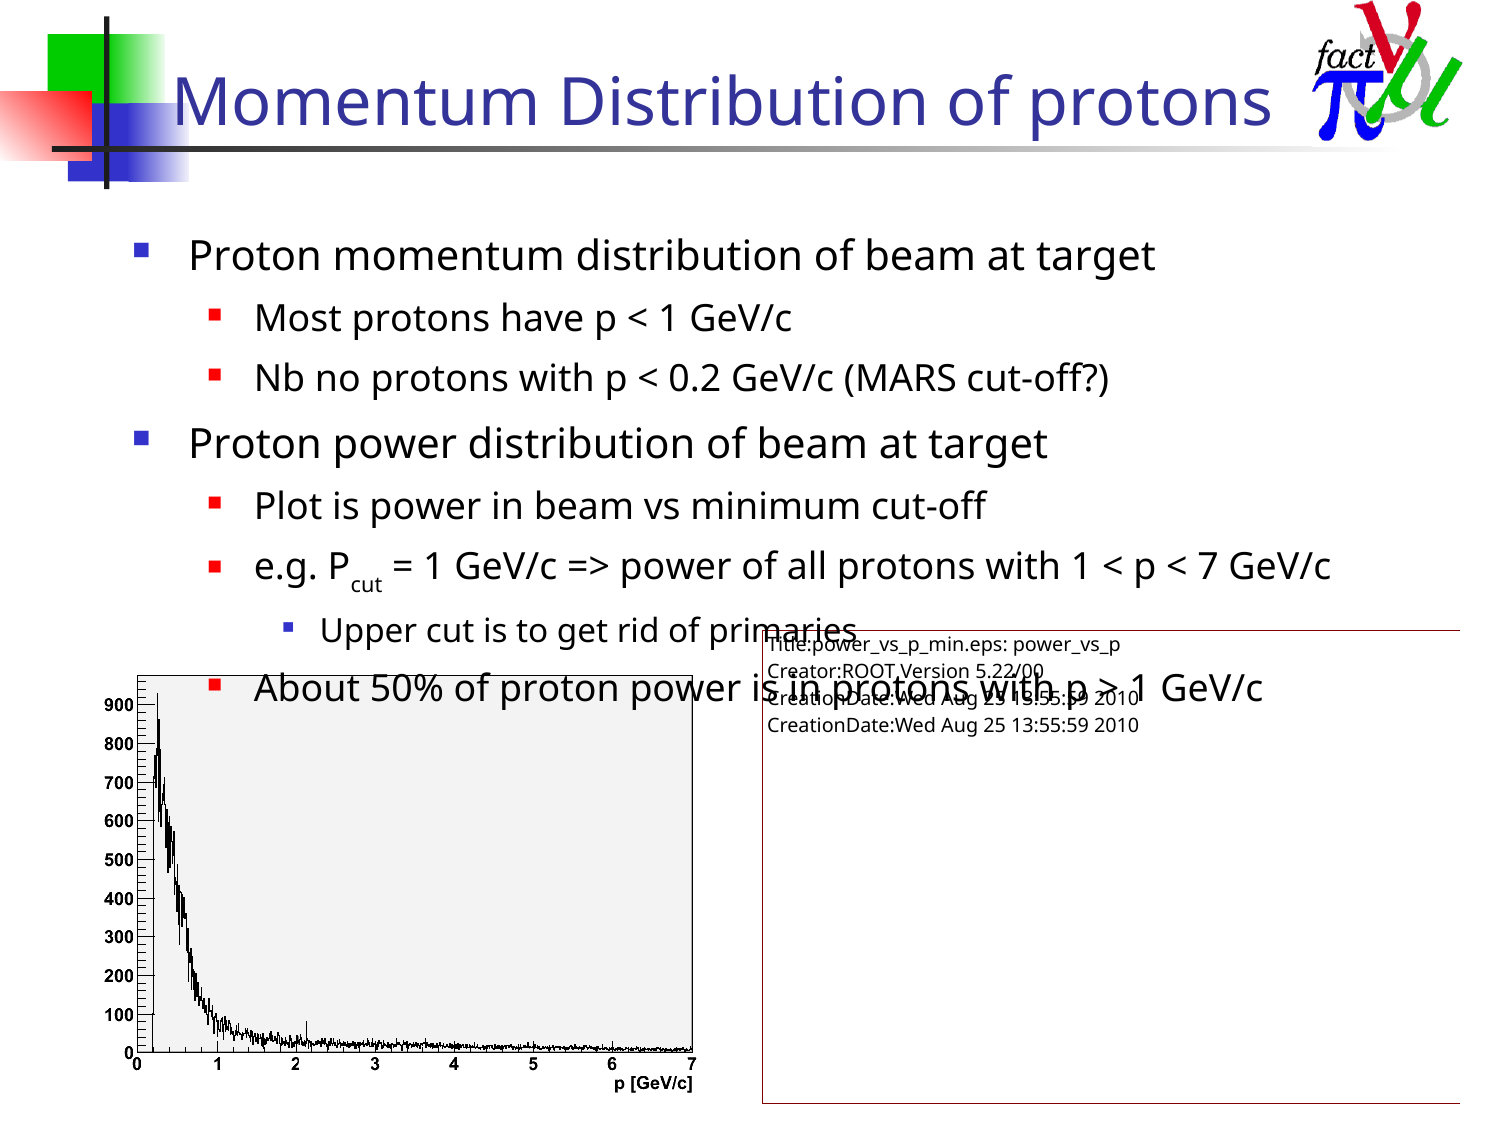

# Momentum Distribution of protons
Proton momentum distribution of beam at target
Most protons have p < 1 GeV/c
Nb no protons with p < 0.2 GeV/c (MARS cut-off?)
Proton power distribution of beam at target
Plot is power in beam vs minimum cut-off
e.g. Pcut = 1 GeV/c => power of all protons with 1 < p < 7 GeV/c
Upper cut is to get rid of primaries
About 50% of proton power is in protons with p > 1 GeV/c